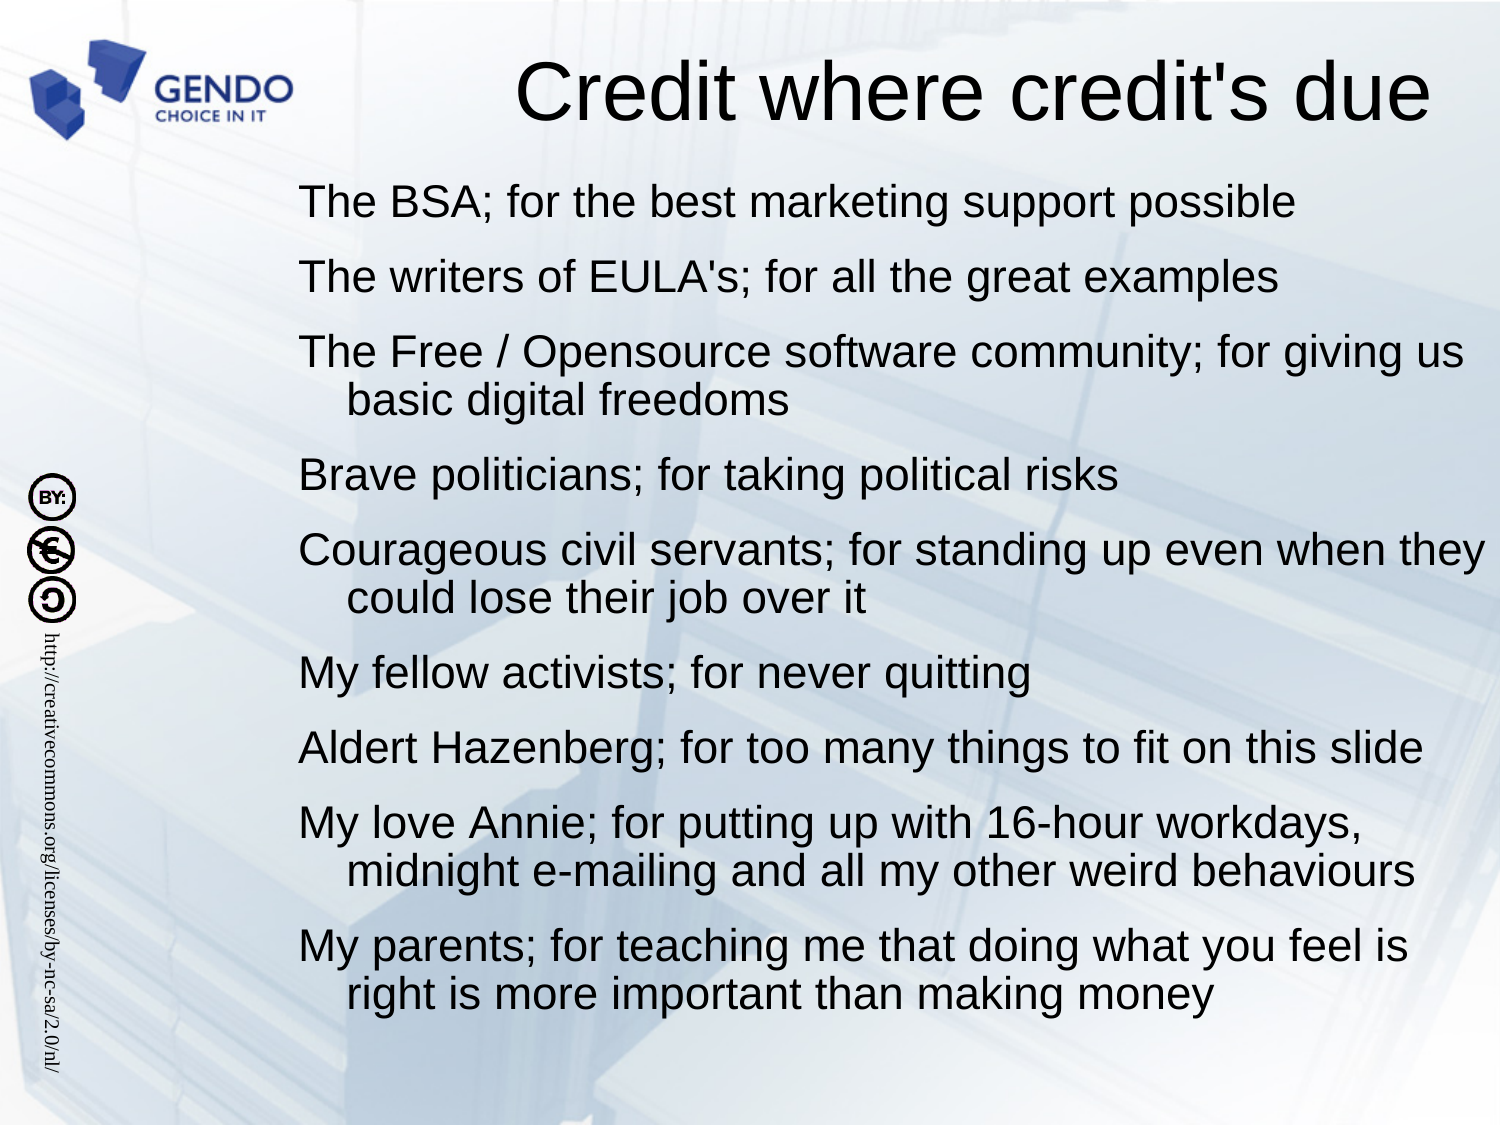

# Credit where credit's due
The BSA; for the best marketing support possible
The writers of EULA's; for all the great examples
The Free / Opensource software community; for giving us basic digital freedoms
Brave politicians; for taking political risks
Courageous civil servants; for standing up even when they could lose their job over it
My fellow activists; for never quitting
Aldert Hazenberg; for too many things to fit on this slide
My love Annie; for putting up with 16-hour workdays, midnight e-mailing and all my other weird behaviours
My parents; for teaching me that doing what you feel is right is more important than making money